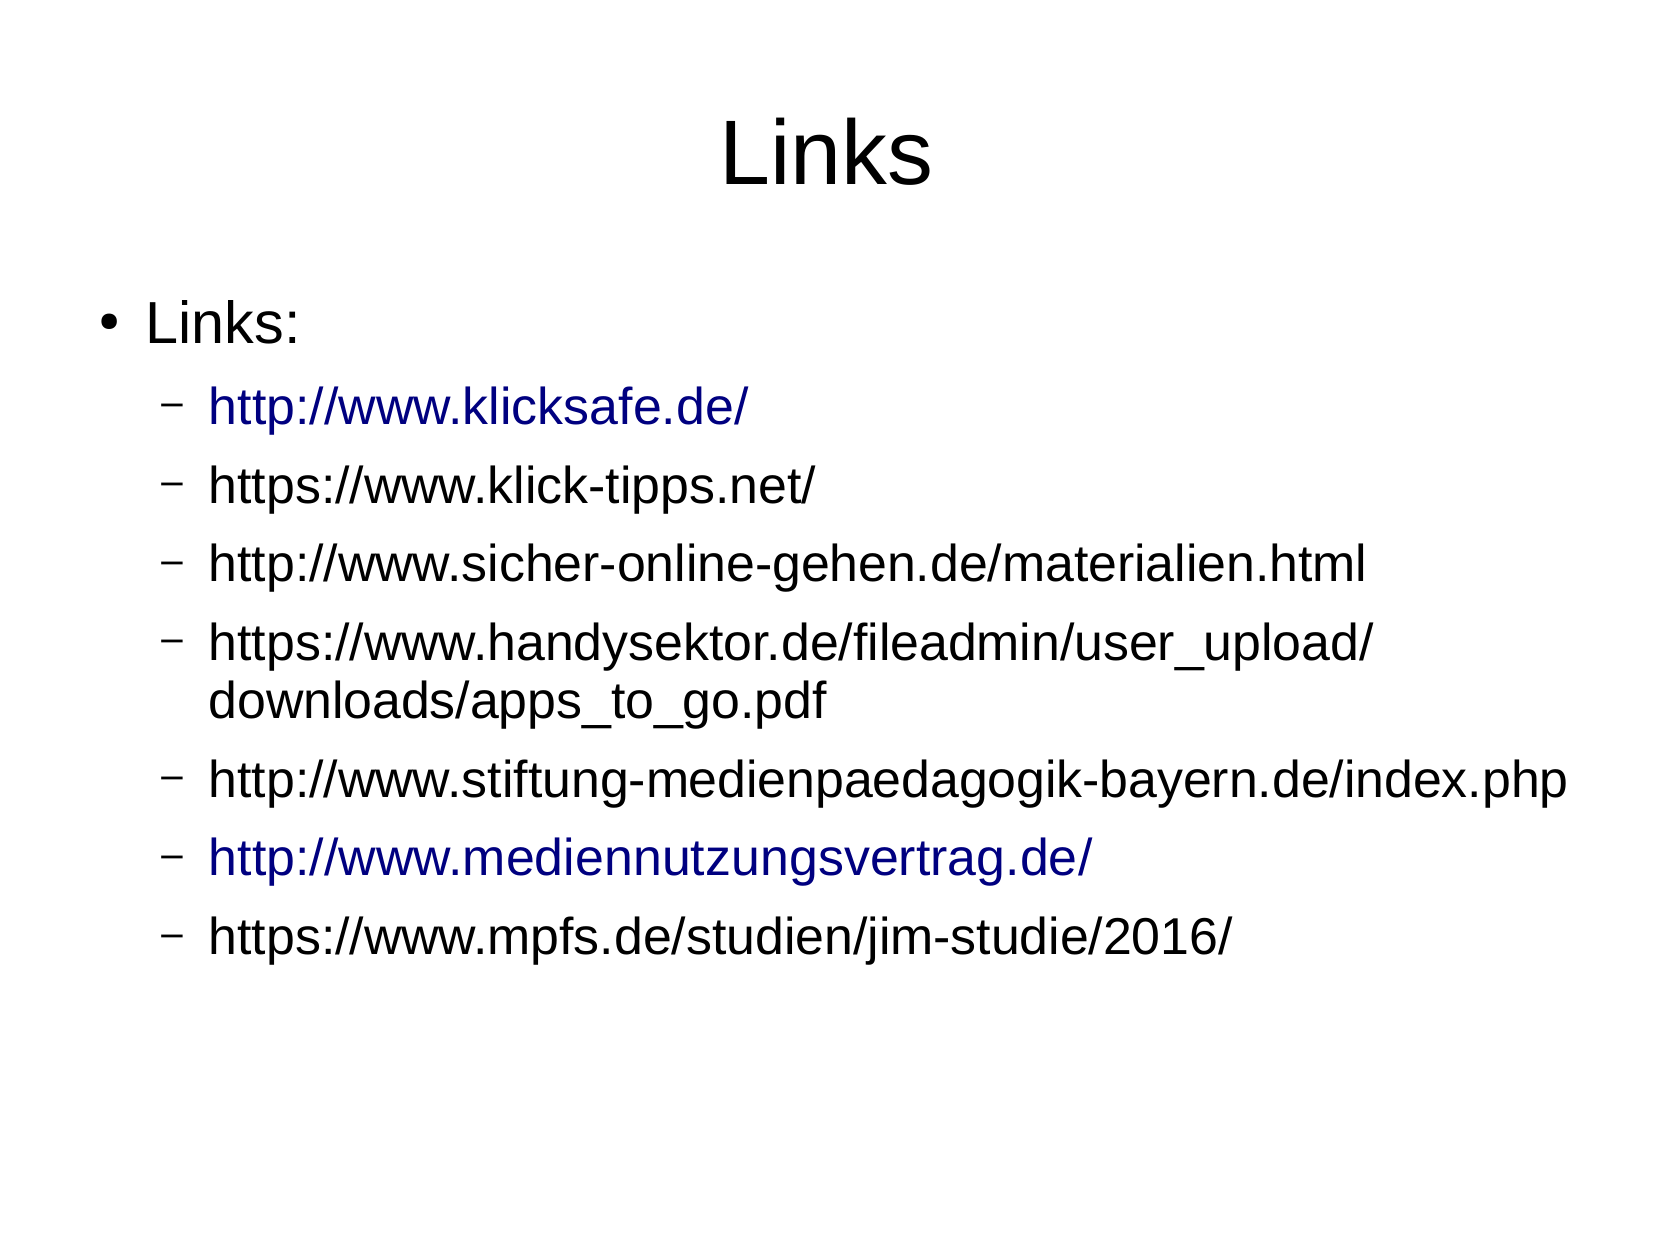

# Links
Links:
http://www.klicksafe.de/
https://www.klick-tipps.net/
http://www.sicher-online-gehen.de/materialien.html
https://www.handysektor.de/fileadmin/user_upload/downloads/apps_to_go.pdf
http://www.stiftung-medienpaedagogik-bayern.de/index.php
http://www.mediennutzungsvertrag.de/
https://www.mpfs.de/studien/jim-studie/2016/